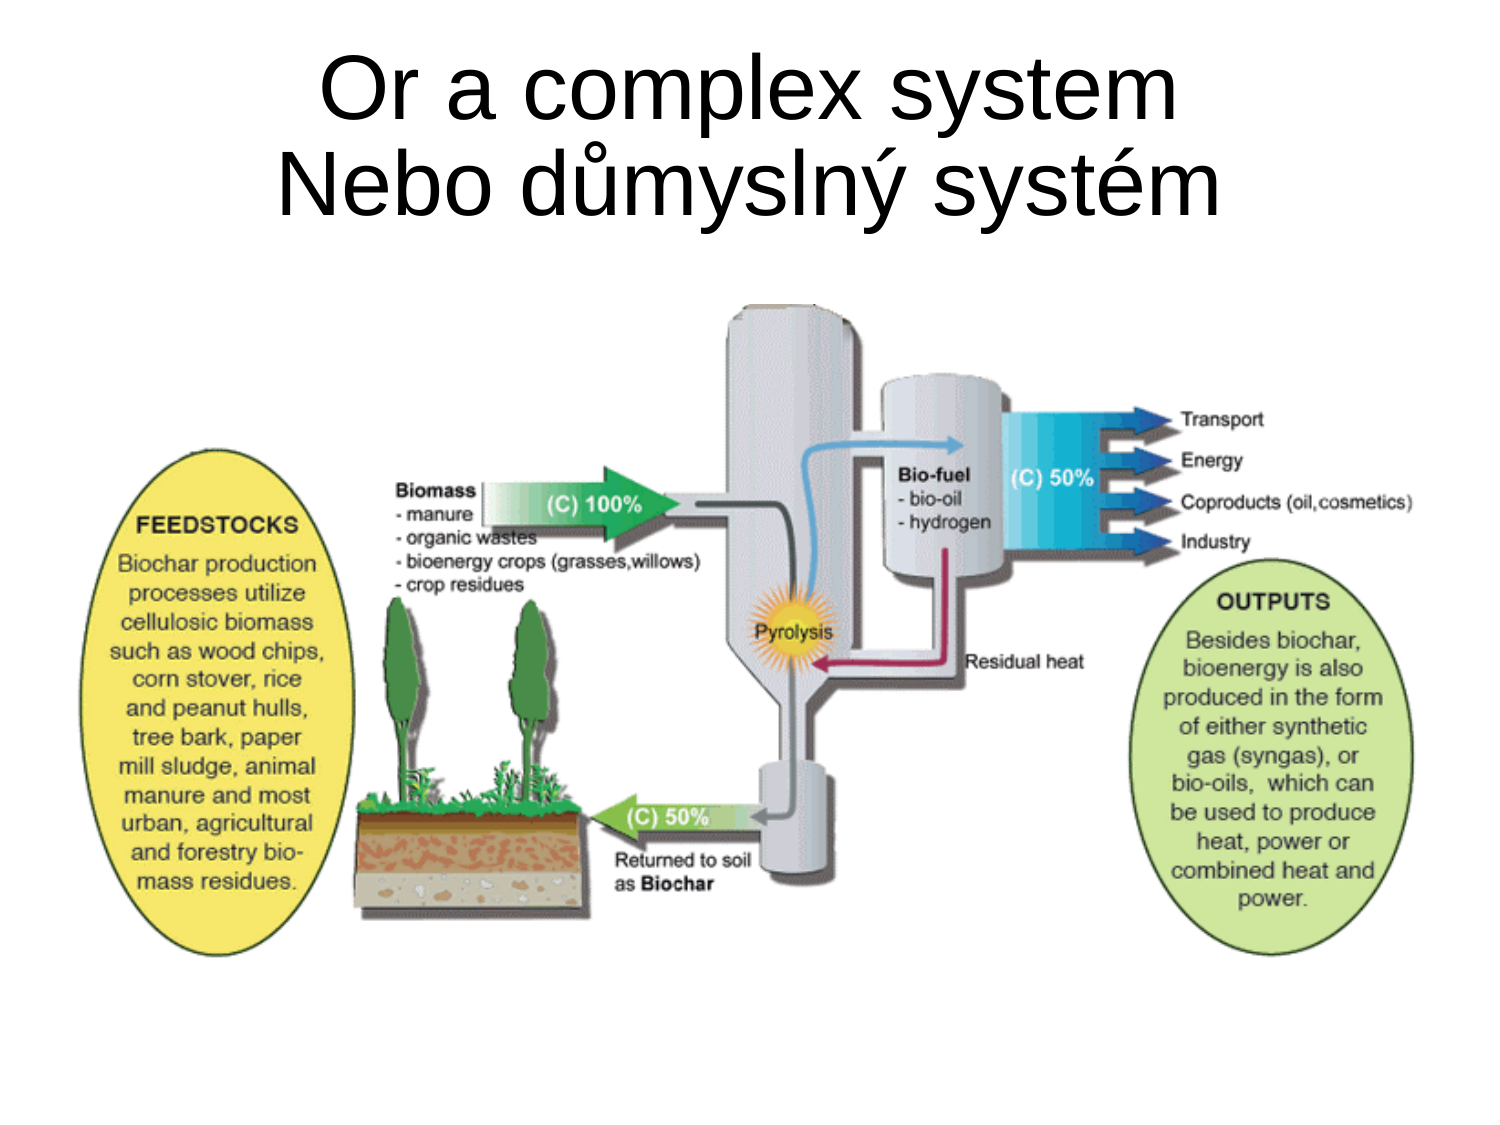

# Or a complex system Nebo důmyslný systém